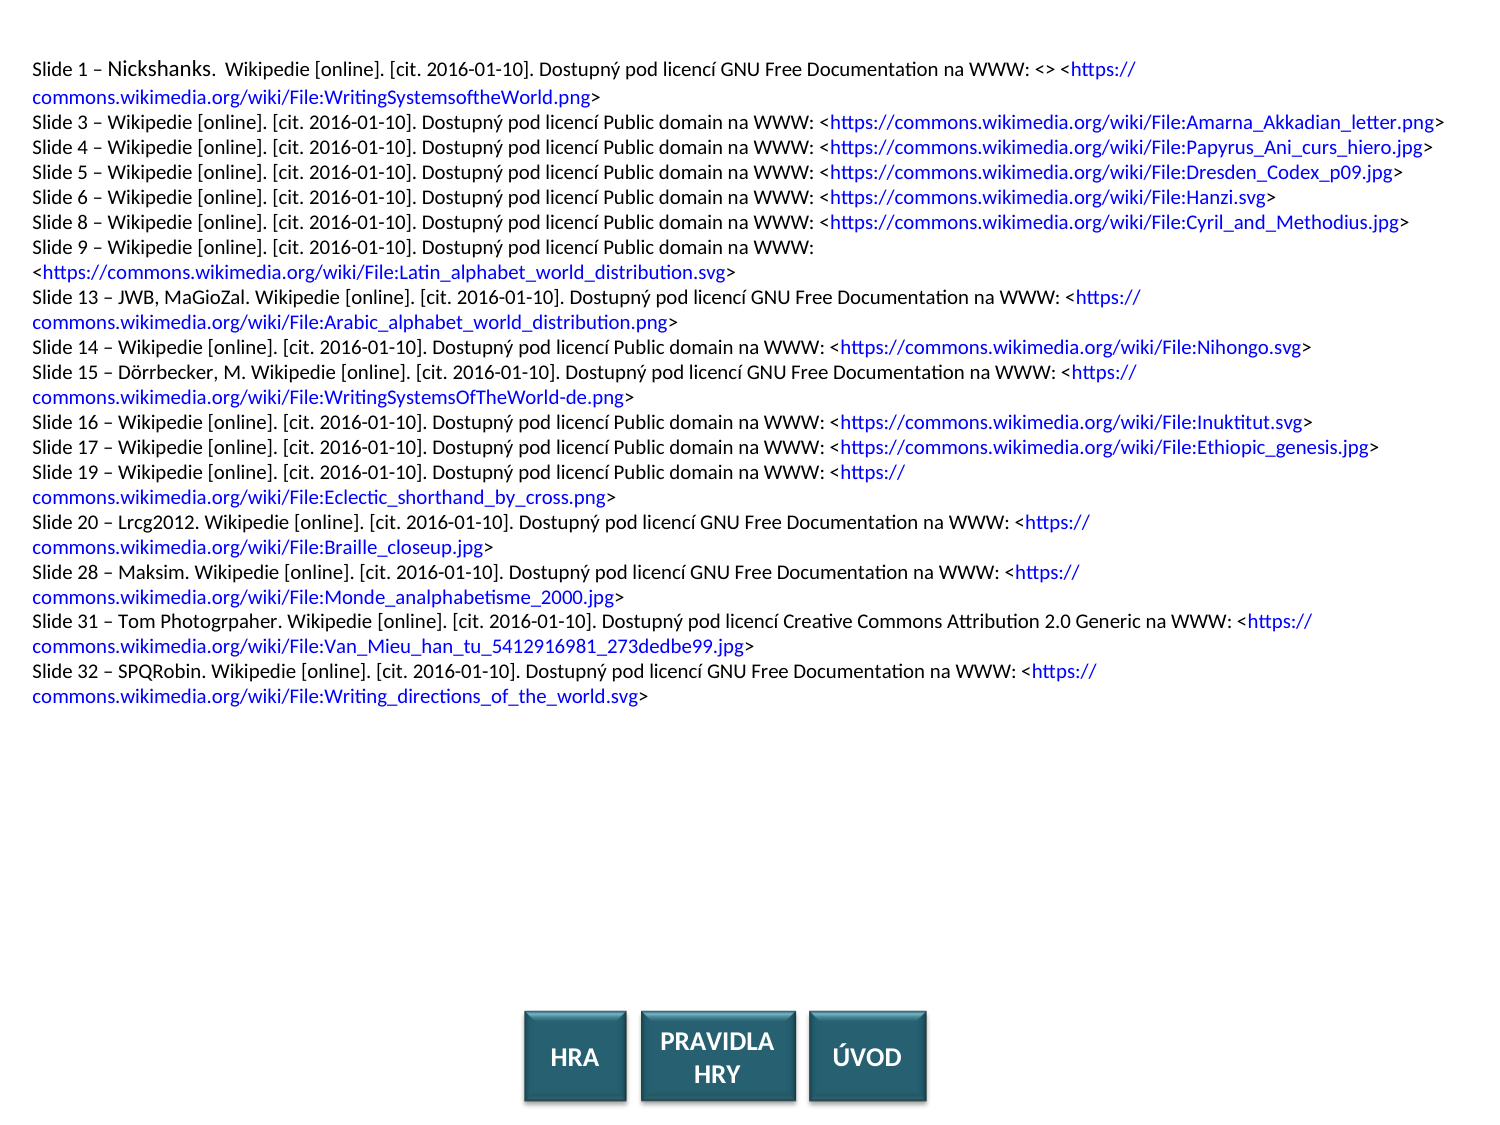

Slide 1 – Nickshanks. Wikipedie [online]. [cit. 2016-01-10]. Dostupný pod licencí GNU Free Documentation na WWW: <> <https://commons.wikimedia.org/wiki/File:WritingSystemsoftheWorld.png>
Slide 3 – Wikipedie [online]. [cit. 2016-01-10]. Dostupný pod licencí Public domain na WWW: <https://commons.wikimedia.org/wiki/File:Amarna_Akkadian_letter.png>
Slide 4 – Wikipedie [online]. [cit. 2016-01-10]. Dostupný pod licencí Public domain na WWW: <https://commons.wikimedia.org/wiki/File:Papyrus_Ani_curs_hiero.jpg>
Slide 5 – Wikipedie [online]. [cit. 2016-01-10]. Dostupný pod licencí Public domain na WWW: <https://commons.wikimedia.org/wiki/File:Dresden_Codex_p09.jpg>
Slide 6 – Wikipedie [online]. [cit. 2016-01-10]. Dostupný pod licencí Public domain na WWW: <https://commons.wikimedia.org/wiki/File:Hanzi.svg>
Slide 8 – Wikipedie [online]. [cit. 2016-01-10]. Dostupný pod licencí Public domain na WWW: <https://commons.wikimedia.org/wiki/File:Cyril_and_Methodius.jpg>
Slide 9 – Wikipedie [online]. [cit. 2016-01-10]. Dostupný pod licencí Public domain na WWW:
<https://commons.wikimedia.org/wiki/File:Latin_alphabet_world_distribution.svg>
Slide 13 – JWB, MaGioZal. Wikipedie [online]. [cit. 2016-01-10]. Dostupný pod licencí GNU Free Documentation na WWW: <https://commons.wikimedia.org/wiki/File:Arabic_alphabet_world_distribution.png>
Slide 14 – Wikipedie [online]. [cit. 2016-01-10]. Dostupný pod licencí Public domain na WWW: <https://commons.wikimedia.org/wiki/File:Nihongo.svg>
Slide 15 – Dörrbecker, M. Wikipedie [online]. [cit. 2016-01-10]. Dostupný pod licencí GNU Free Documentation na WWW: <https://commons.wikimedia.org/wiki/File:WritingSystemsOfTheWorld-de.png>
Slide 16 – Wikipedie [online]. [cit. 2016-01-10]. Dostupný pod licencí Public domain na WWW: <https://commons.wikimedia.org/wiki/File:Inuktitut.svg>
Slide 17 – Wikipedie [online]. [cit. 2016-01-10]. Dostupný pod licencí Public domain na WWW: <https://commons.wikimedia.org/wiki/File:Ethiopic_genesis.jpg>
Slide 19 – Wikipedie [online]. [cit. 2016-01-10]. Dostupný pod licencí Public domain na WWW: <https://commons.wikimedia.org/wiki/File:Eclectic_shorthand_by_cross.png>
Slide 20 – Lrcg2012. Wikipedie [online]. [cit. 2016-01-10]. Dostupný pod licencí GNU Free Documentation na WWW: <https://commons.wikimedia.org/wiki/File:Braille_closeup.jpg>
Slide 28 – Maksim. Wikipedie [online]. [cit. 2016-01-10]. Dostupný pod licencí GNU Free Documentation na WWW: <https://commons.wikimedia.org/wiki/File:Monde_analphabetisme_2000.jpg>
Slide 31 – Tom Photogrpaher. Wikipedie [online]. [cit. 2016-01-10]. Dostupný pod licencí Creative Commons Attribution 2.0 Generic na WWW: <https://commons.wikimedia.org/wiki/File:Van_Mieu_han_tu_5412916981_273dedbe99.jpg>
Slide 32 – SPQRobin. Wikipedie [online]. [cit. 2016-01-10]. Dostupný pod licencí GNU Free Documentation na WWW: <https://commons.wikimedia.org/wiki/File:Writing_directions_of_the_world.svg>
HRA
PRAVIDLA HRY
ÚVOD